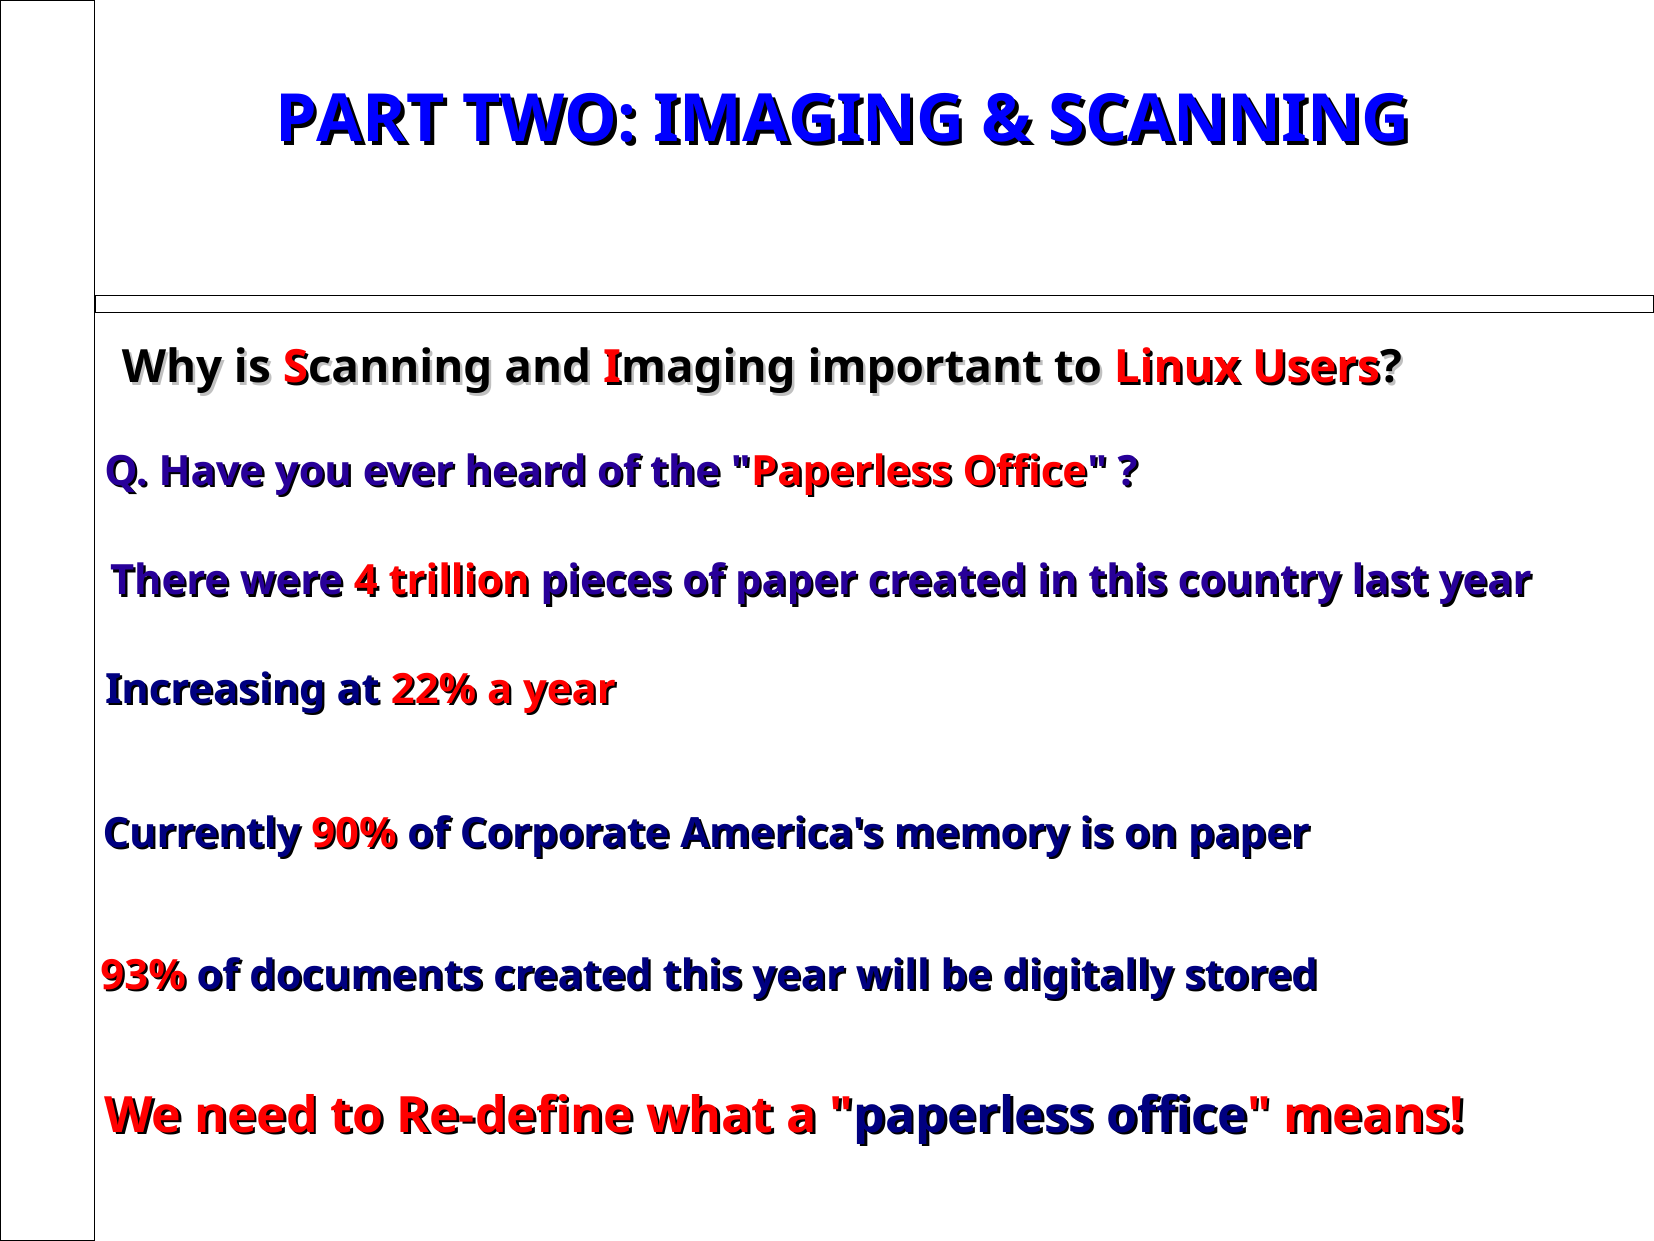

PART TWO: IMAGING & SCANNING
Why is Scanning and Imaging important to Linux Users?
Q. Have you ever heard of the "Paperless Office" ?
There were 4 trillion pieces of paper created in this country last year
Increasing at 22% a year
Currently 90% of Corporate America's memory is on paper
93% of documents created this year will be digitally stored
We need to Re-define what a "paperless office" means!